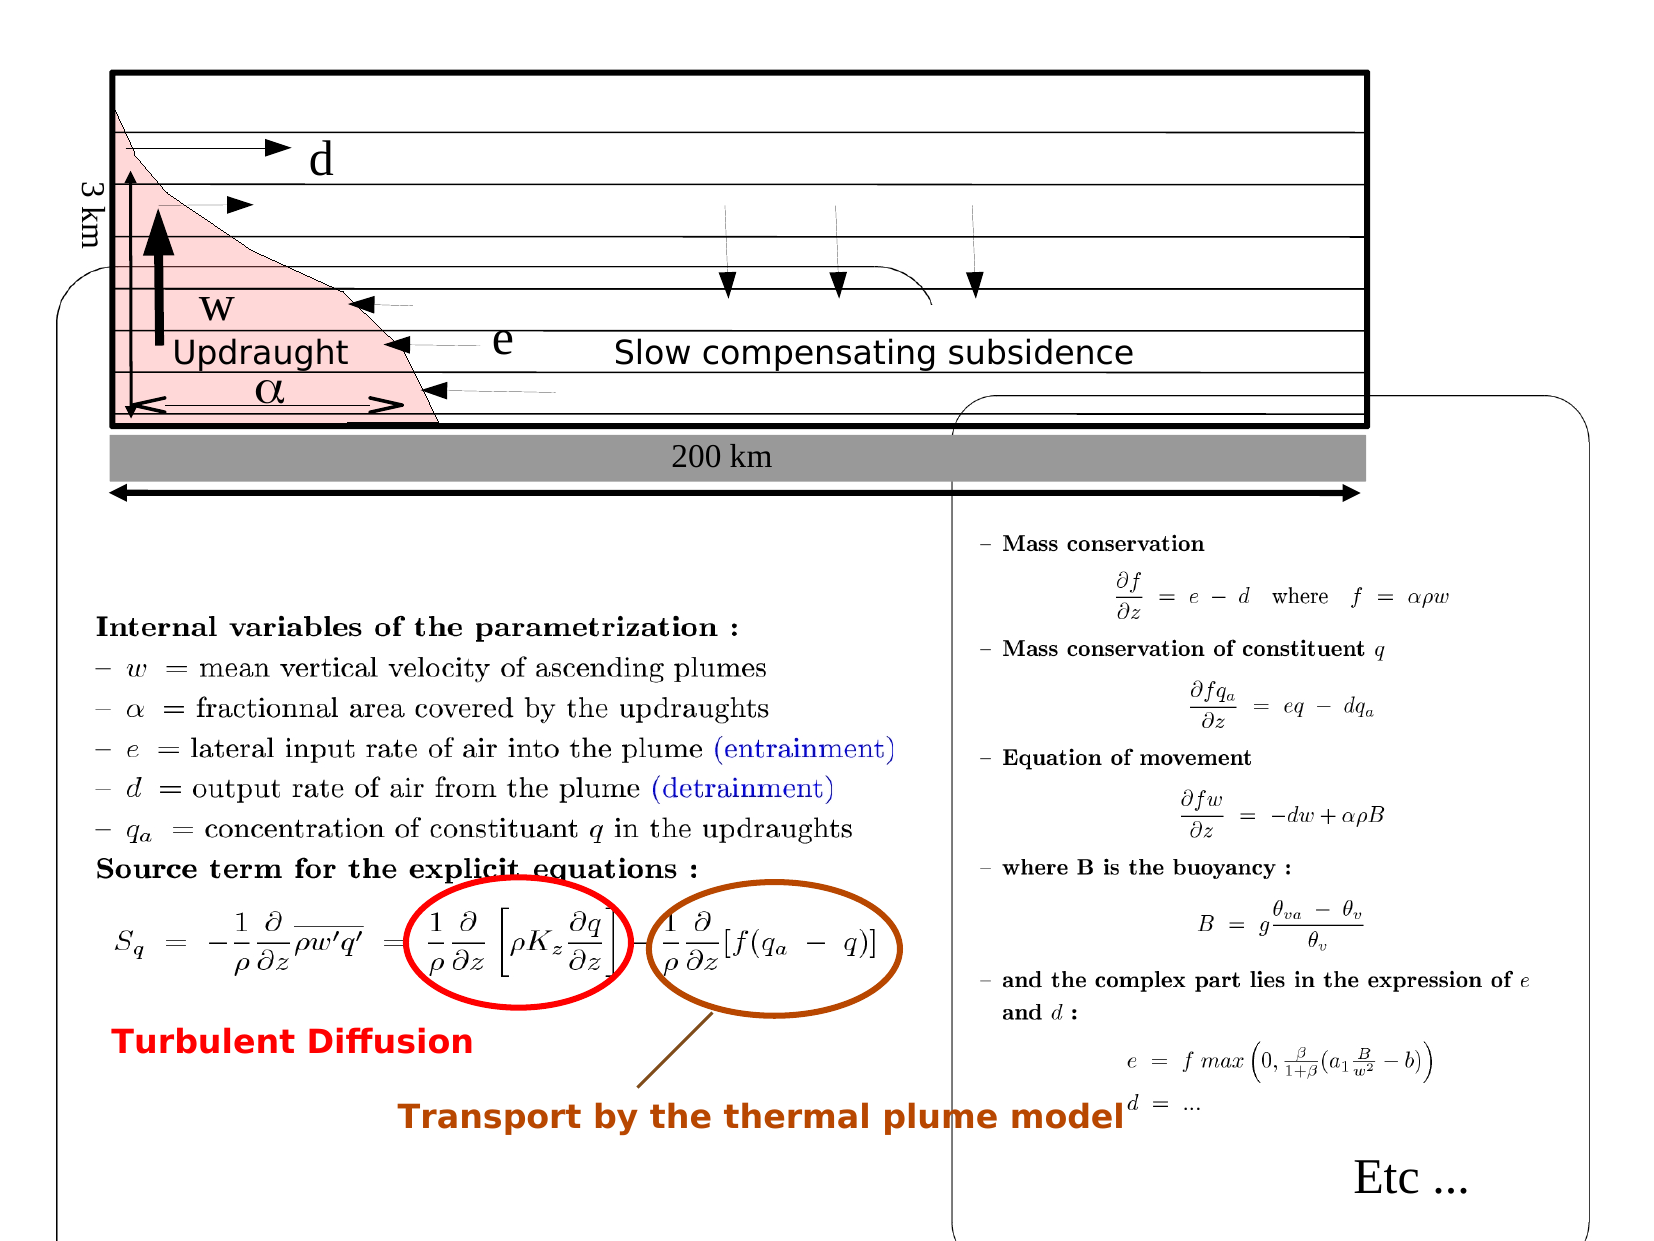

3 km
200 km
d
w
e
Updraught
Slow compensating subsidence
a
Turbulent Diffusion
Transport by the thermal plume model
Etc ...